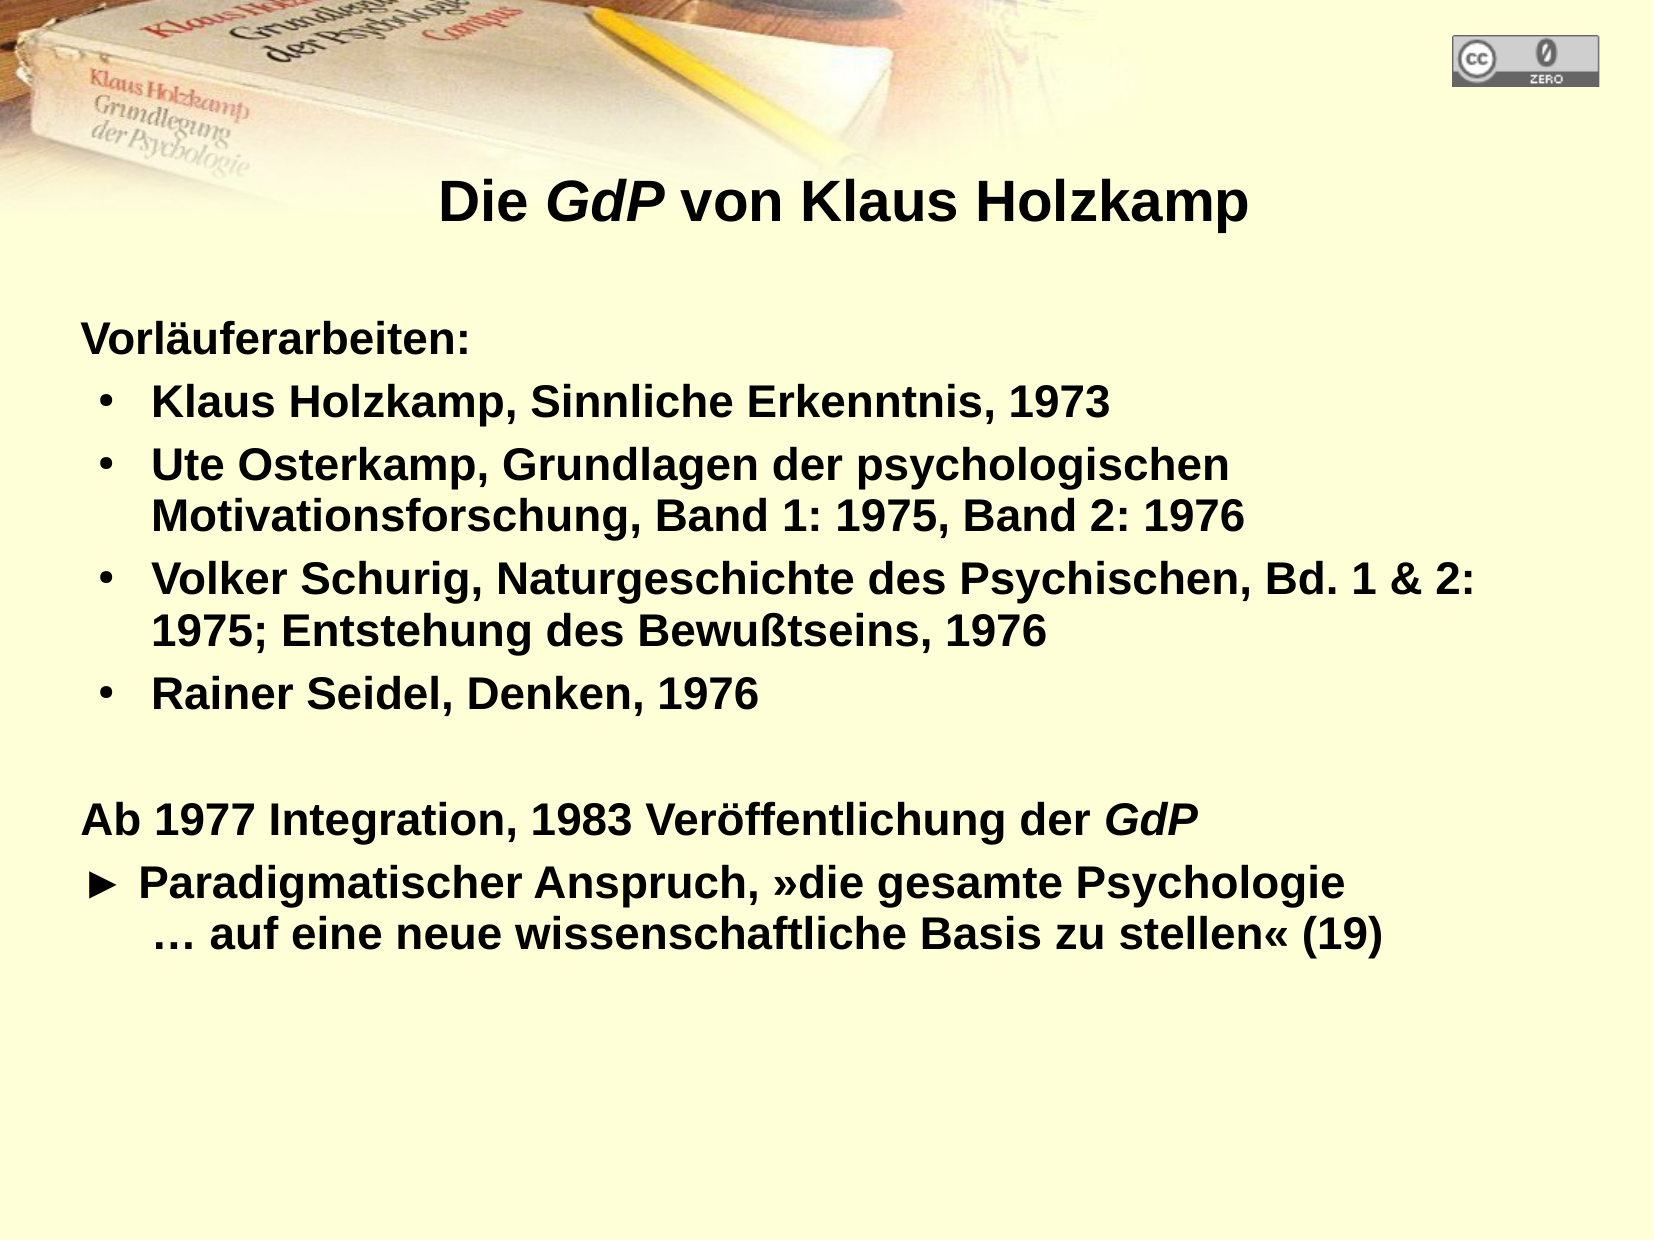

# Die GdP von Klaus Holzkamp
Vorläuferarbeiten:
Klaus Holzkamp, Sinnliche Erkenntnis, 1973
Ute Osterkamp, Grundlagen der psychologischen Motivationsforschung, Band 1: 1975, Band 2: 1976
Volker Schurig, Naturgeschichte des Psychischen, Bd. 1 & 2: 1975; Entstehung des Bewußtseins, 1976
Rainer Seidel, Denken, 1976
Ab 1977 Integration, 1983 Veröffentlichung der GdP
► Paradigmatischer Anspruch, »die gesamte Psychologie
	… auf eine neue wissenschaftliche Basis zu stellen« (19)